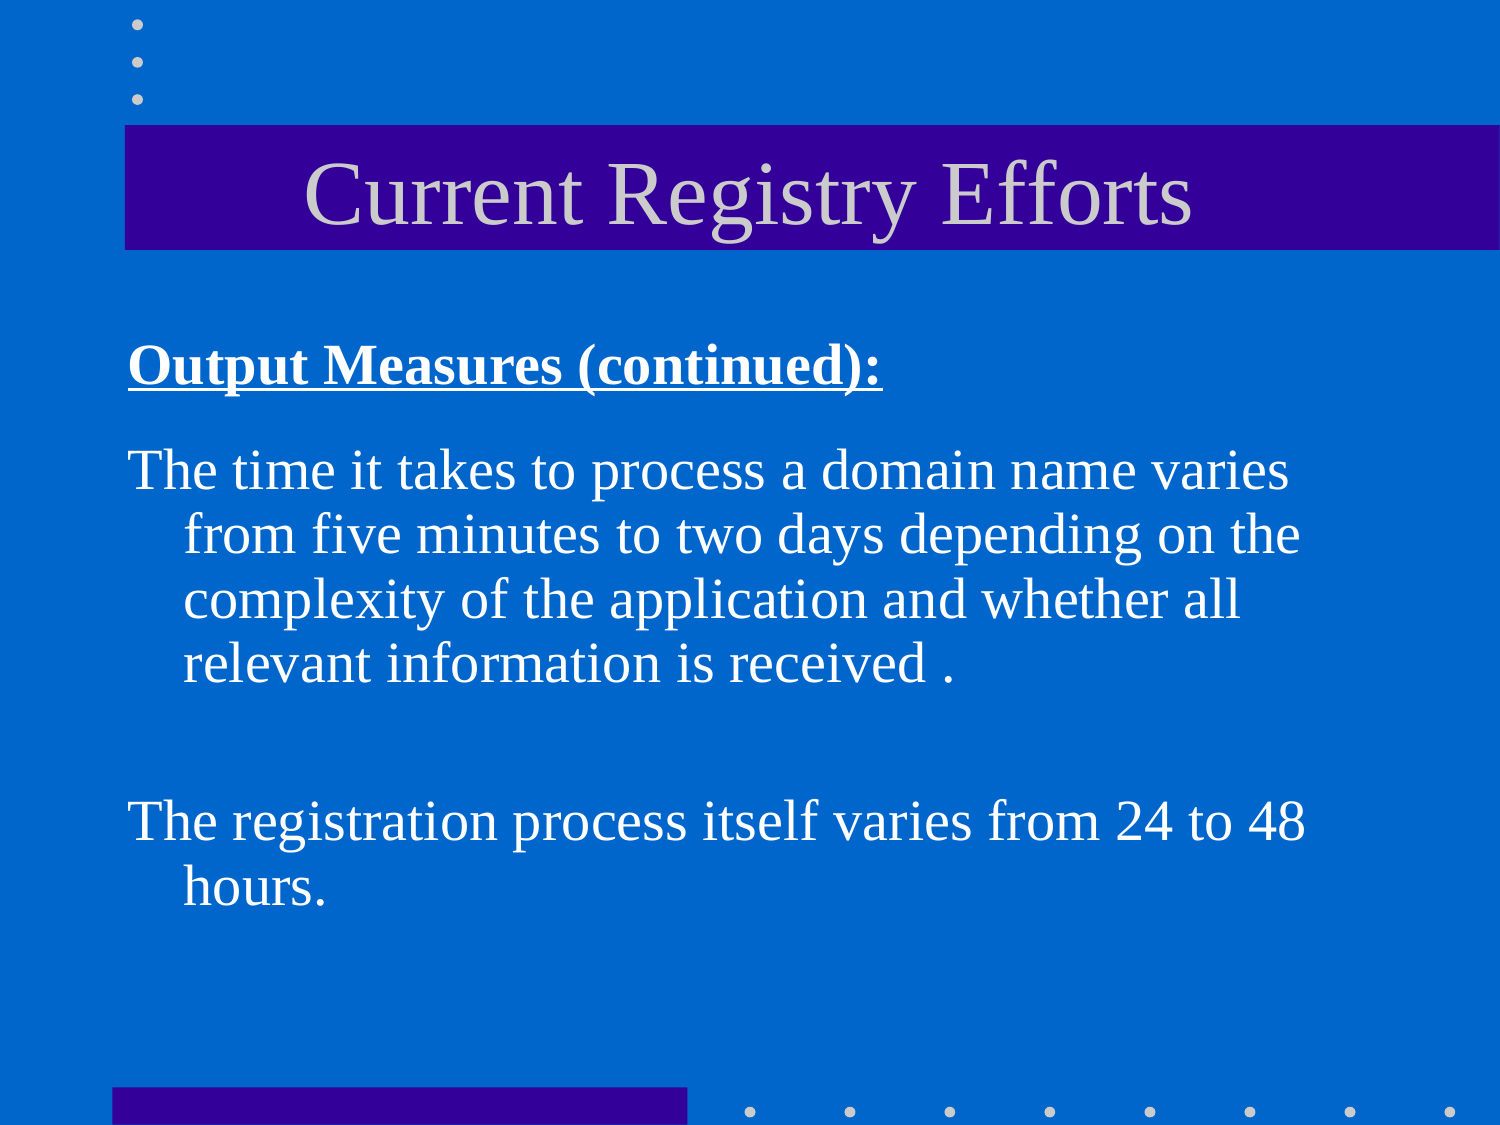

# Current Registry Efforts
Output Measures (continued):
The time it takes to process a domain name varies from five minutes to two days depending on the complexity of the application and whether all relevant information is received .
The registration process itself varies from 24 to 48 hours.